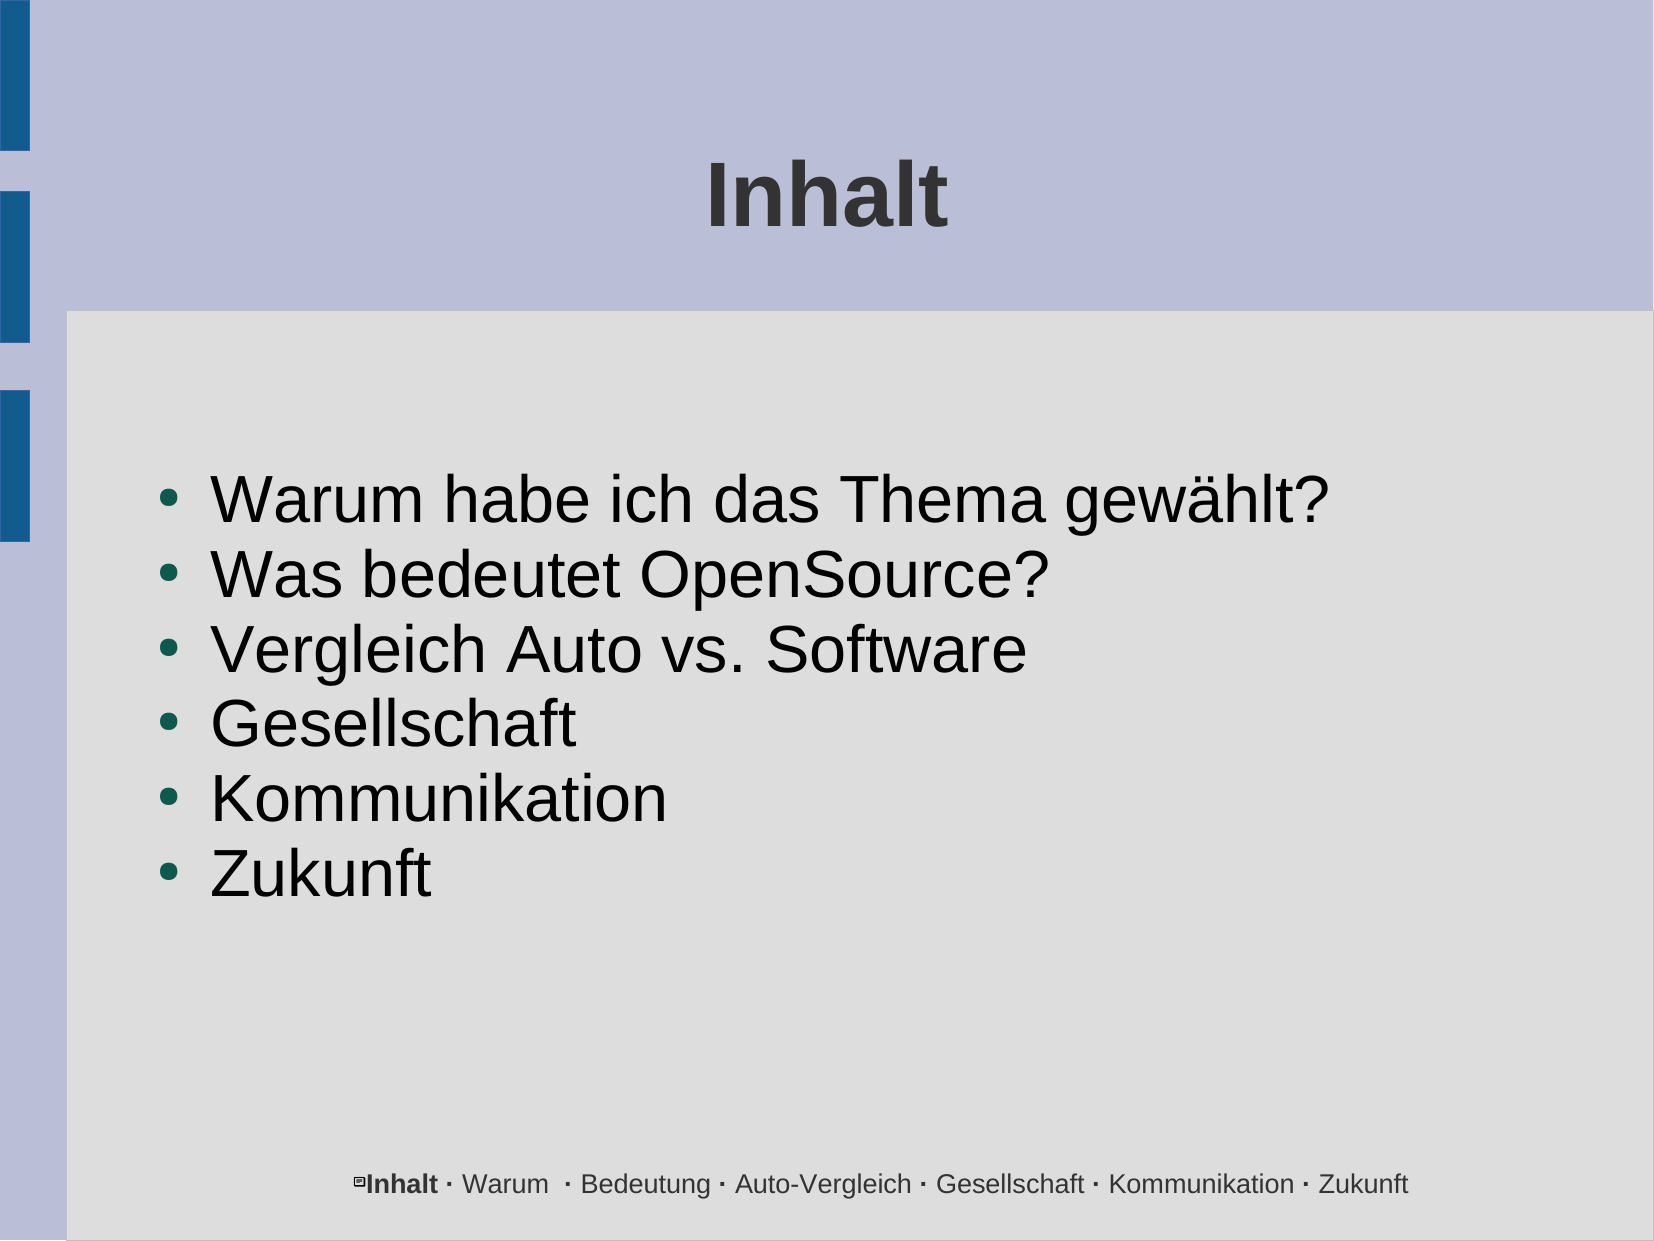

# Inhalt
Warum habe ich das Thema gewählt?
Was bedeutet OpenSource?
Vergleich Auto vs. Software
Gesellschaft
Kommunikation
Zukunft
Inhalt · Warum · Bedeutung · Auto-Vergleich · Gesellschaft · Kommunikation · Zukunft